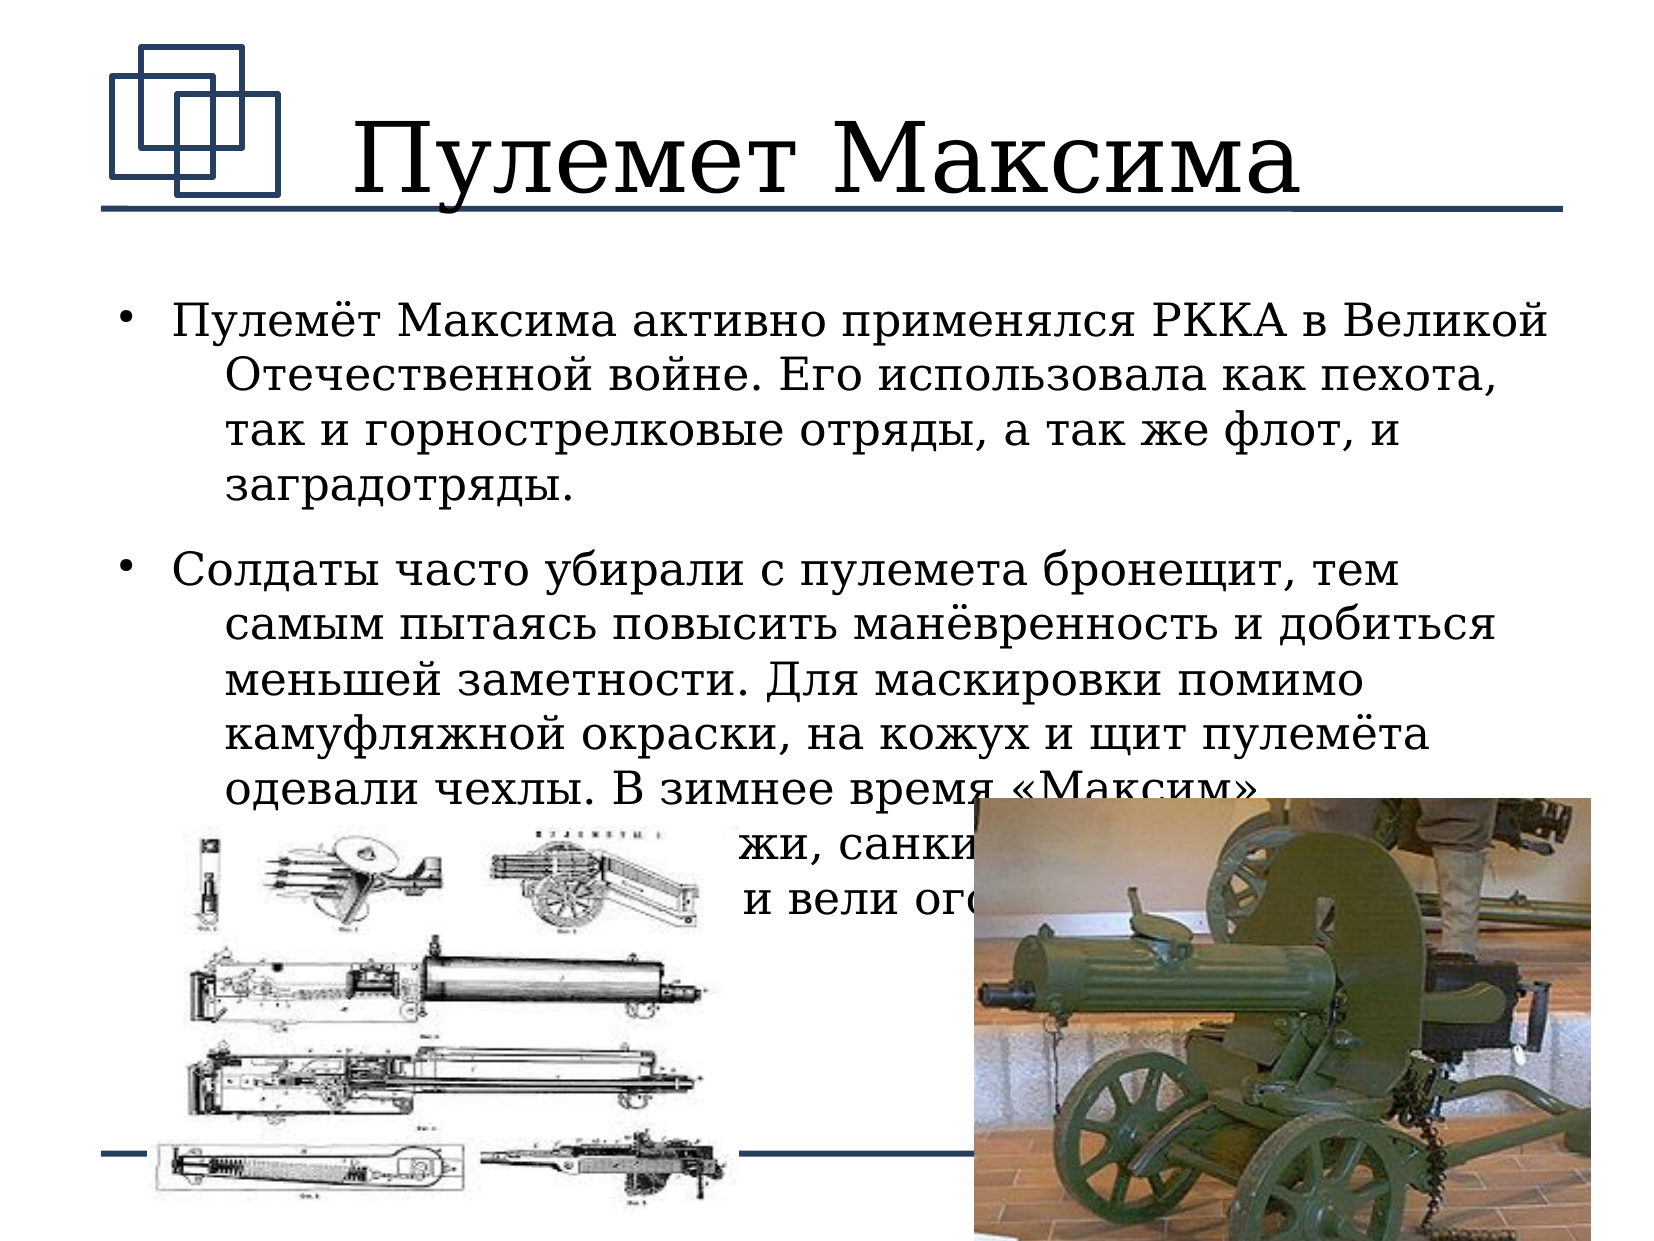

# Пулемет Максима
Пулемёт Максима активно применялся РККА в Великой Отечественной войне. Его использовала как пехота, так и горнострелковые отряды, а так же флот, и заградотряды.
Солдаты часто убирали с пулемета бронещит, тем самым пытаясь повысить манёвренность и добиться меньшей заметности. Для маскировки помимо камуфляжной окраски, на кожух и щит пулемёта одевали чехлы. В зимнее время «Максим» устанавливали на лыжи, санки или на лодку-волокушу, с которых и вели огонь.